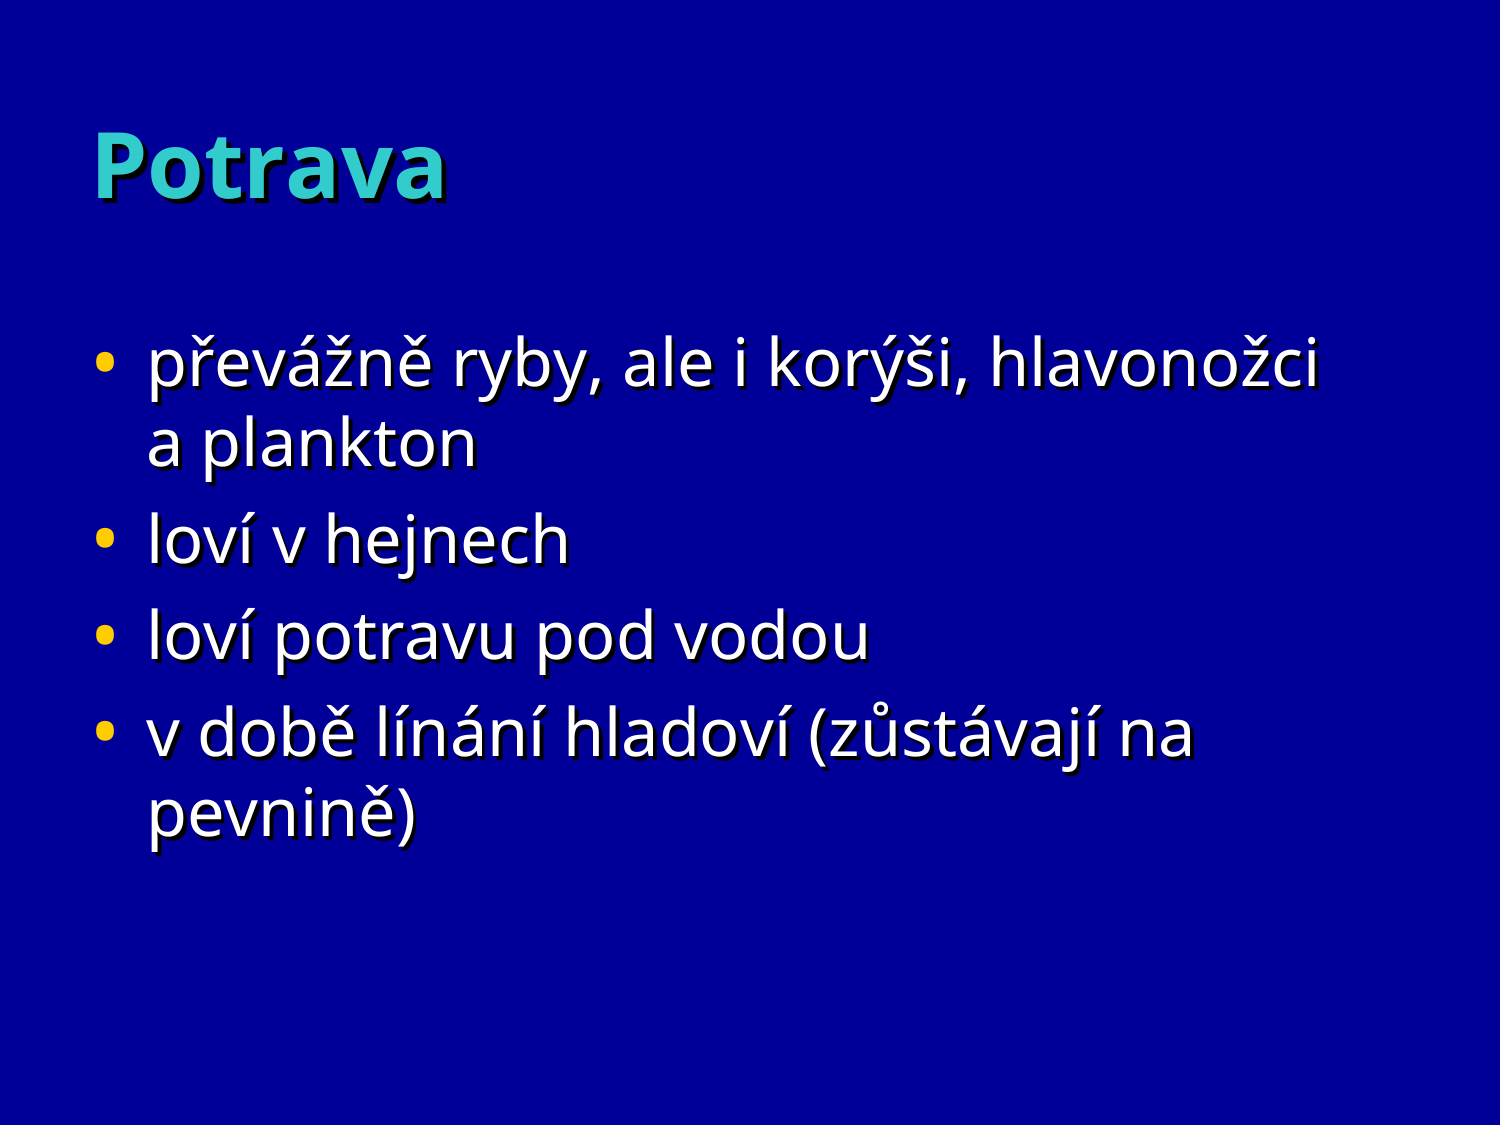

# Potrava
převážně ryby, ale i korýši, hlavonožci
a plankton
loví v hejnech
loví potravu pod vodou
v době línání hladoví (zůstávají na pevnině)